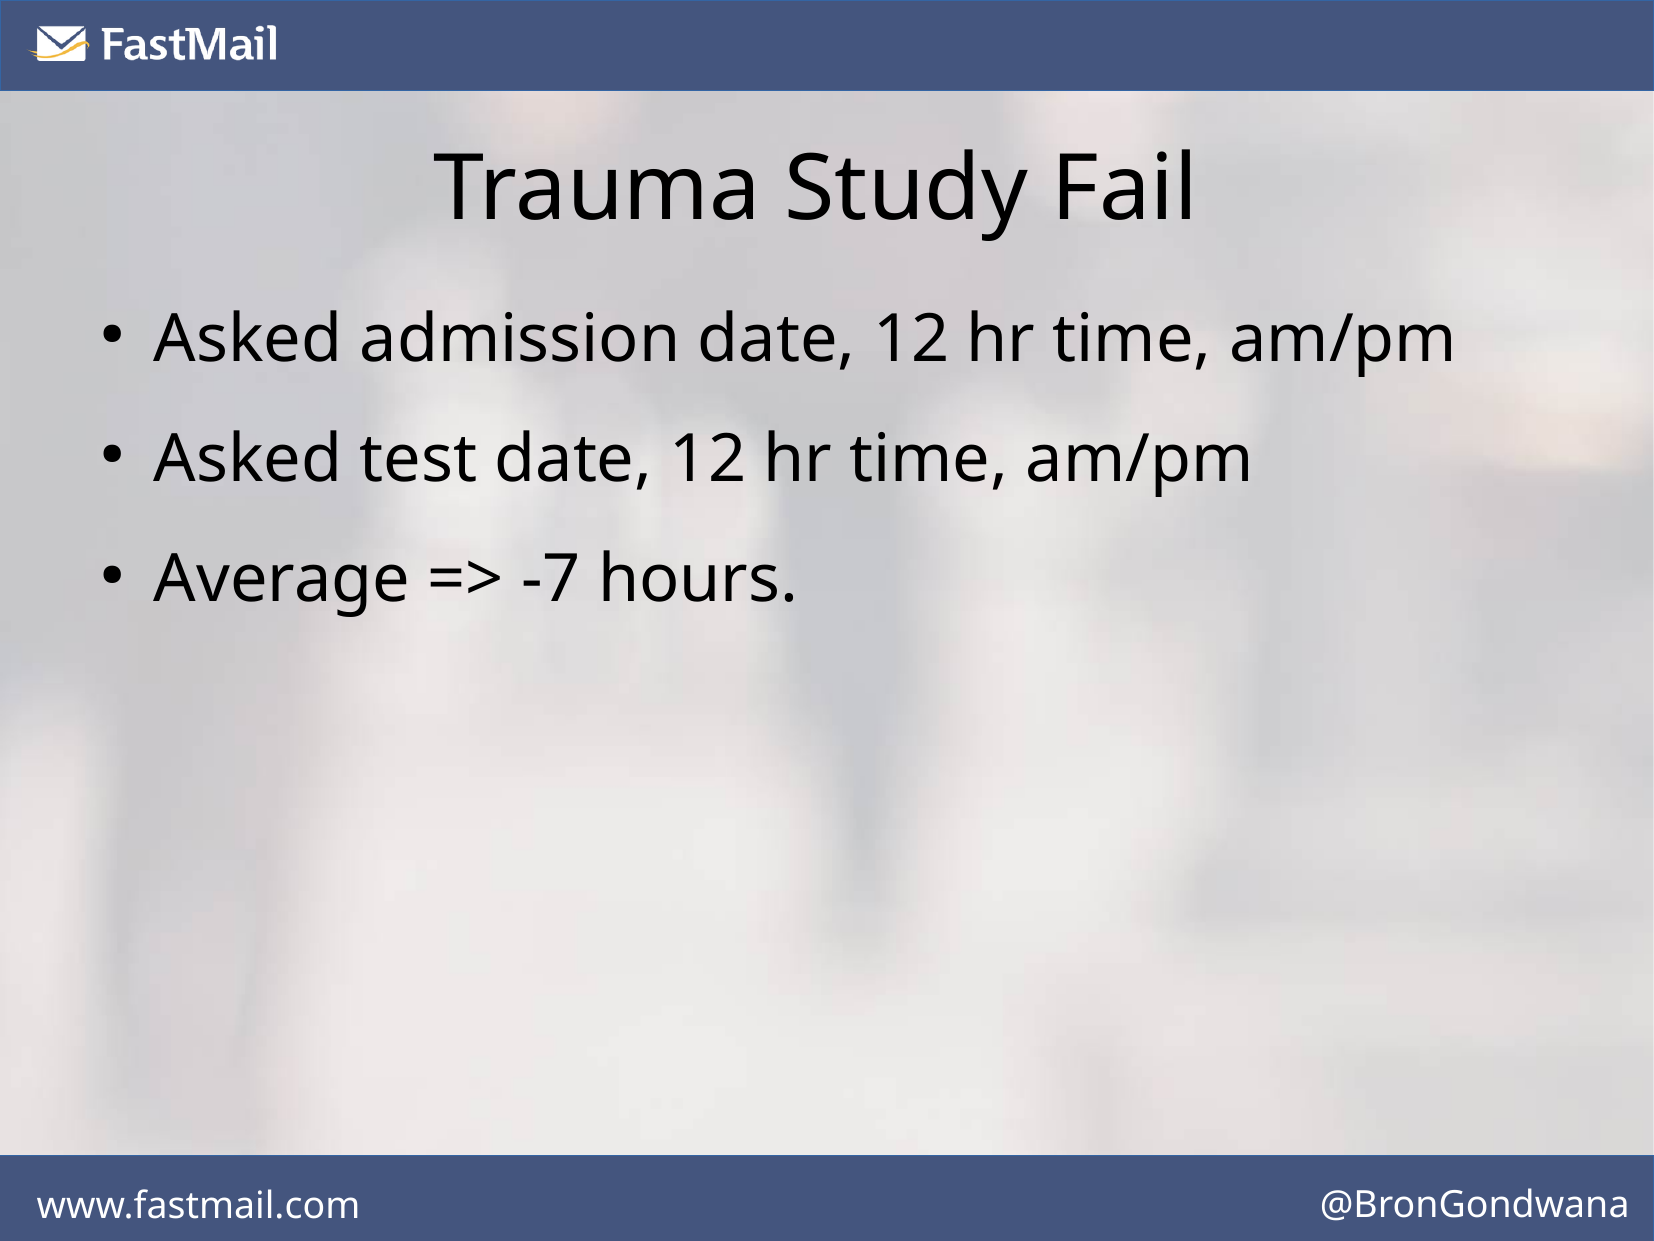

# Trauma Study Fail
Asked admission date, 12 hr time, am/pm
Asked test date, 12 hr time, am/pm
Average => -7 hours.